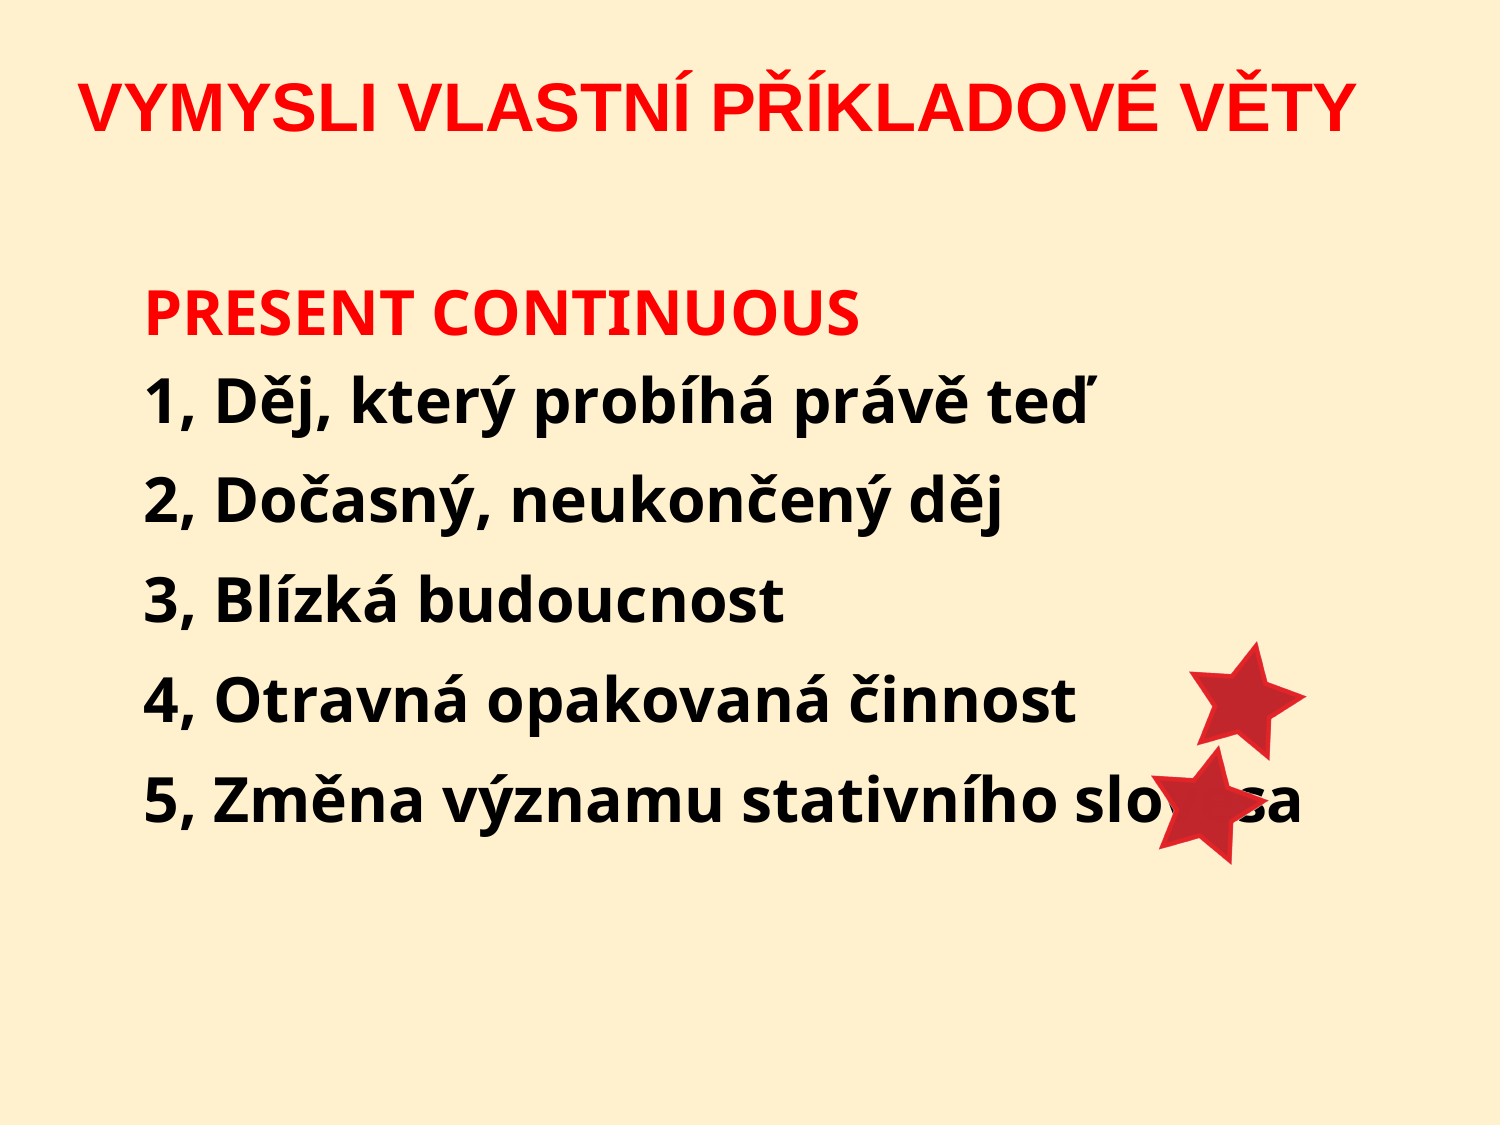

VYMYSLI VLASTNÍ PŘÍKLADOVÉ VĚTY
PRESENT CONTINUOUS
1, Děj, který probíhá právě teď
2, Dočasný, neukončený děj
3, Blízká budoucnost
4, Otravná opakovaná činnost
5, Změna významu stativního slovesa